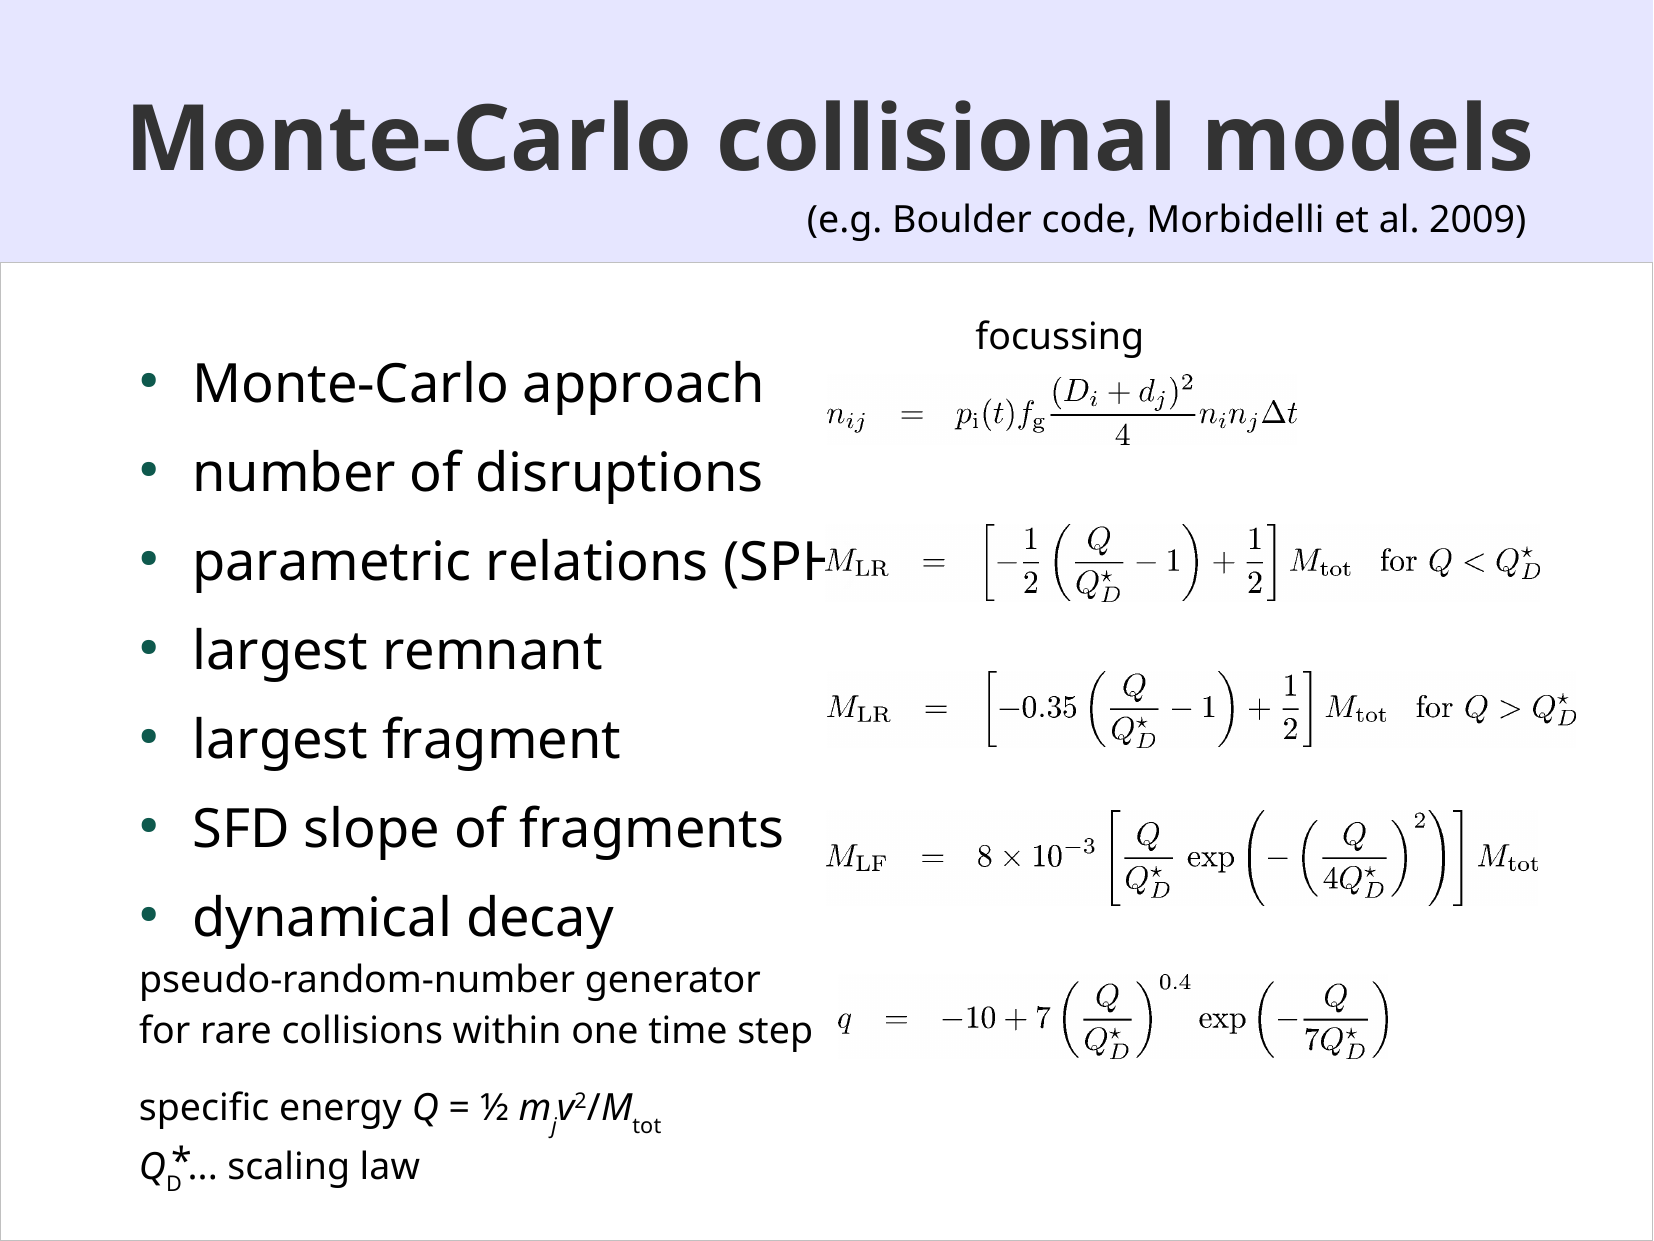

# Monte-Carlo collisional models
(e.g. Boulder code, Morbidelli et al. 2009)
focussing
Monte-Carlo approach
number of disruptions
parametric relations (SPH)
largest remnant
largest fragment
SFD slope of fragments
dynamical decay
pseudo-random-number generator
for rare collisions within one time step
specific energy Q = ½ mjv2/Mtot
QD ... scaling law
*